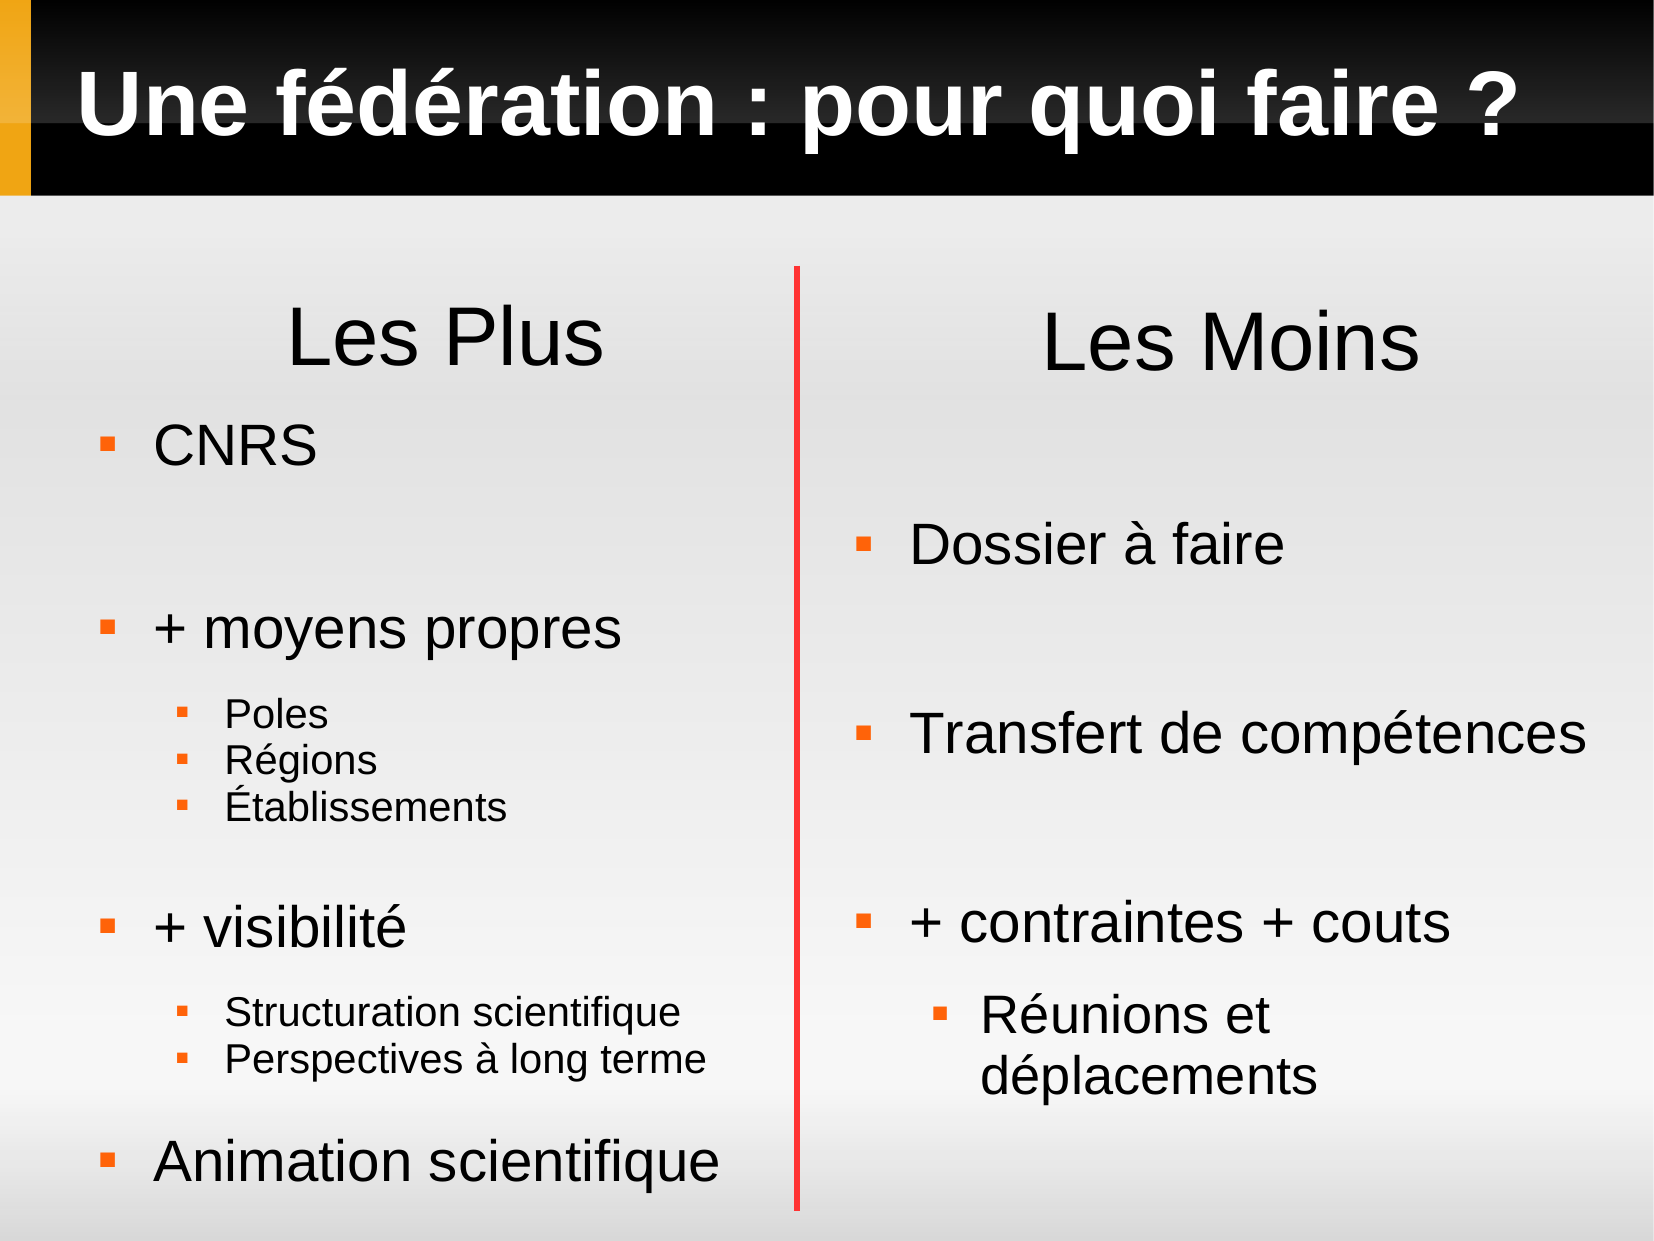

# Une fédération : pour quoi faire ?
Les Plus
CNRS
+ moyens propres
Poles
Régions
Établissements
+ visibilité
Structuration scientifique
Perspectives à long terme
Animation scientifique
Les Moins
Dossier à faire
Transfert de compétences
+ contraintes + couts
Réunions et déplacements